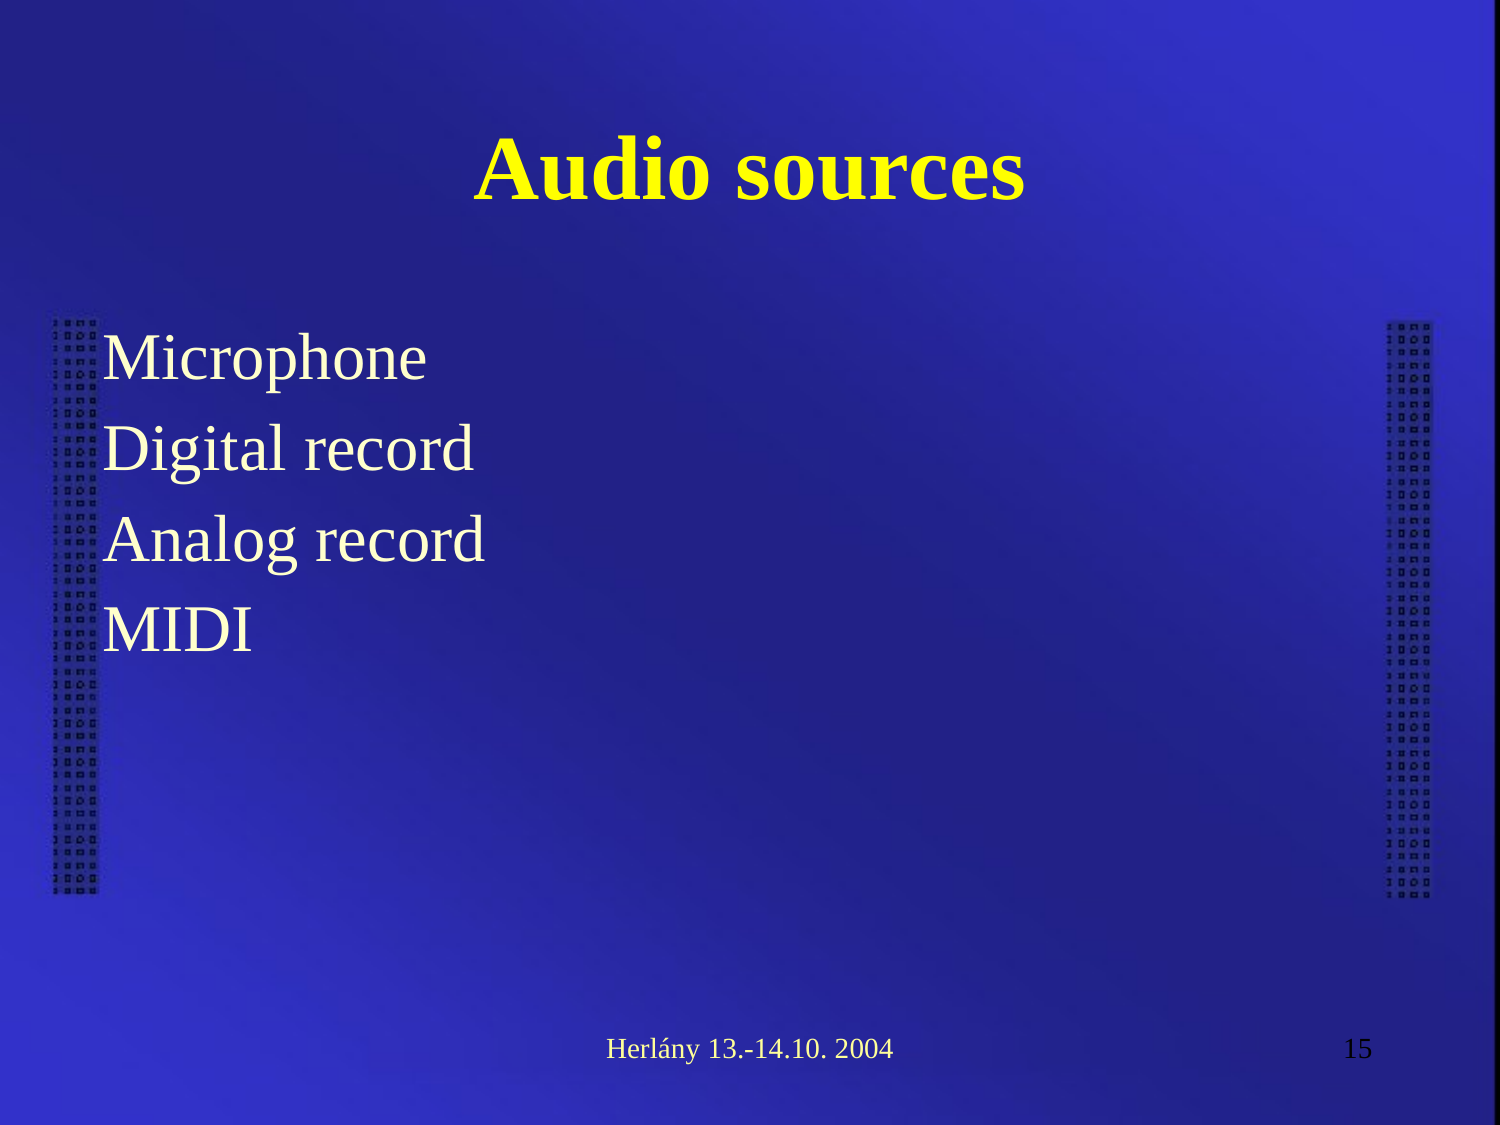

# Audio sources
Microphone
Digital record
Analog record
MIDI
Herlány 13.-14.10. 2004